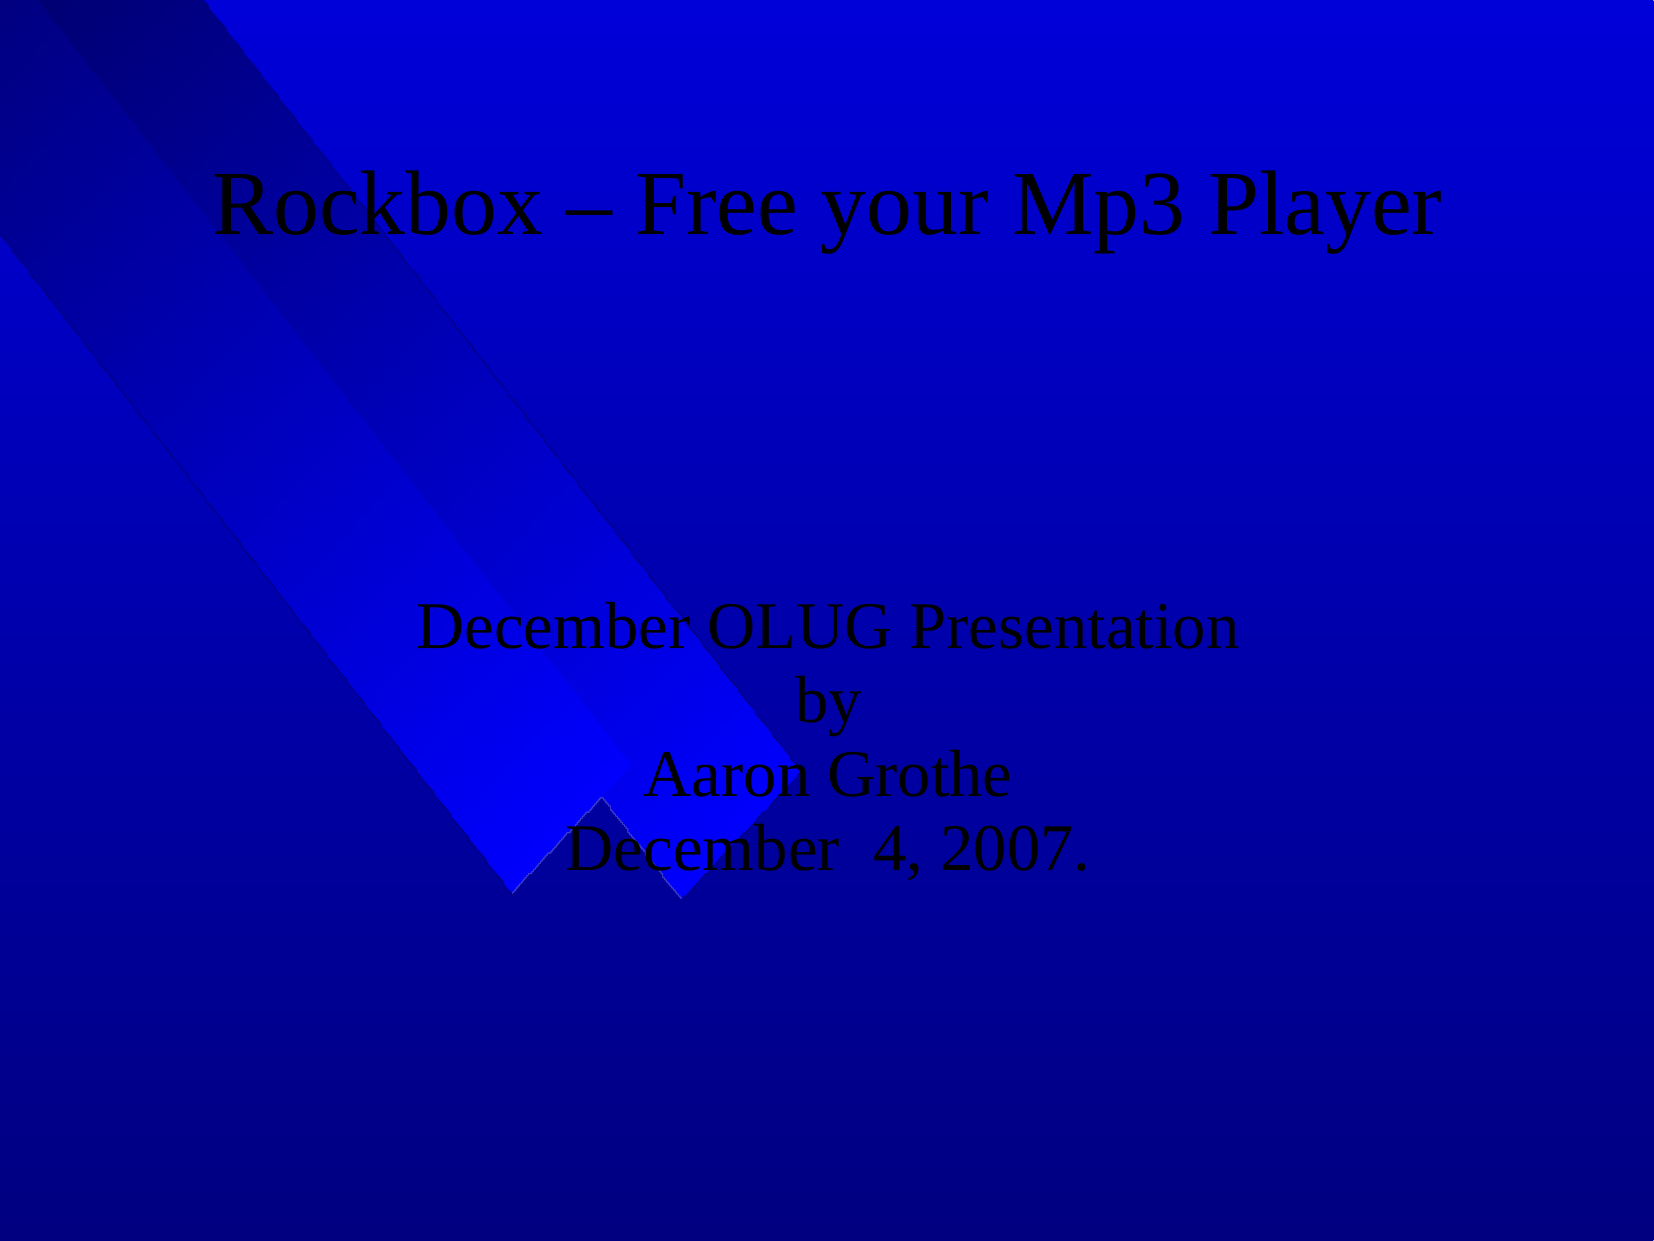

# Rockbox – Free your Mp3 Player
December OLUG Presentation
by
Aaron Grothe
December 4, 2007.